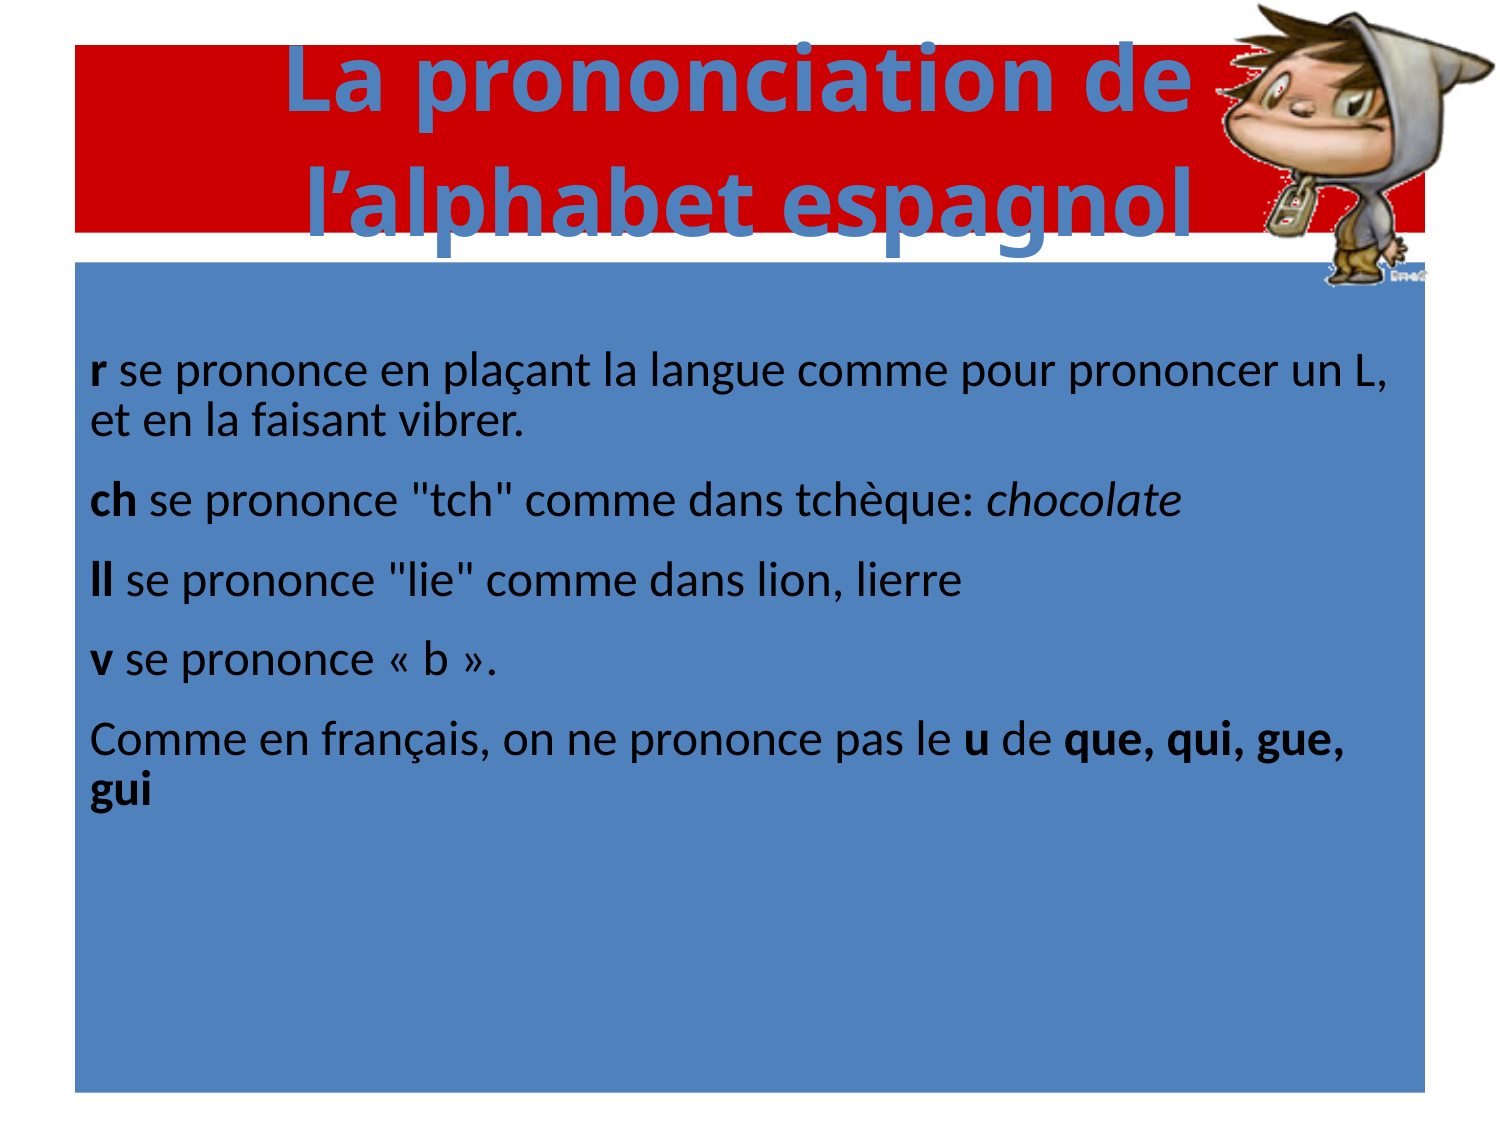

La prononciation de
l’alphabet espagnol
# r se prononce en plaçant la langue comme pour prononcer un L, et en la faisant vibrer.
ch se prononce "tch" comme dans tchèque: chocolate
ll se prononce "lie" comme dans lion, lierre
v se prononce « b ».
Comme en français, on ne prononce pas le u de que, qui, gue, gui